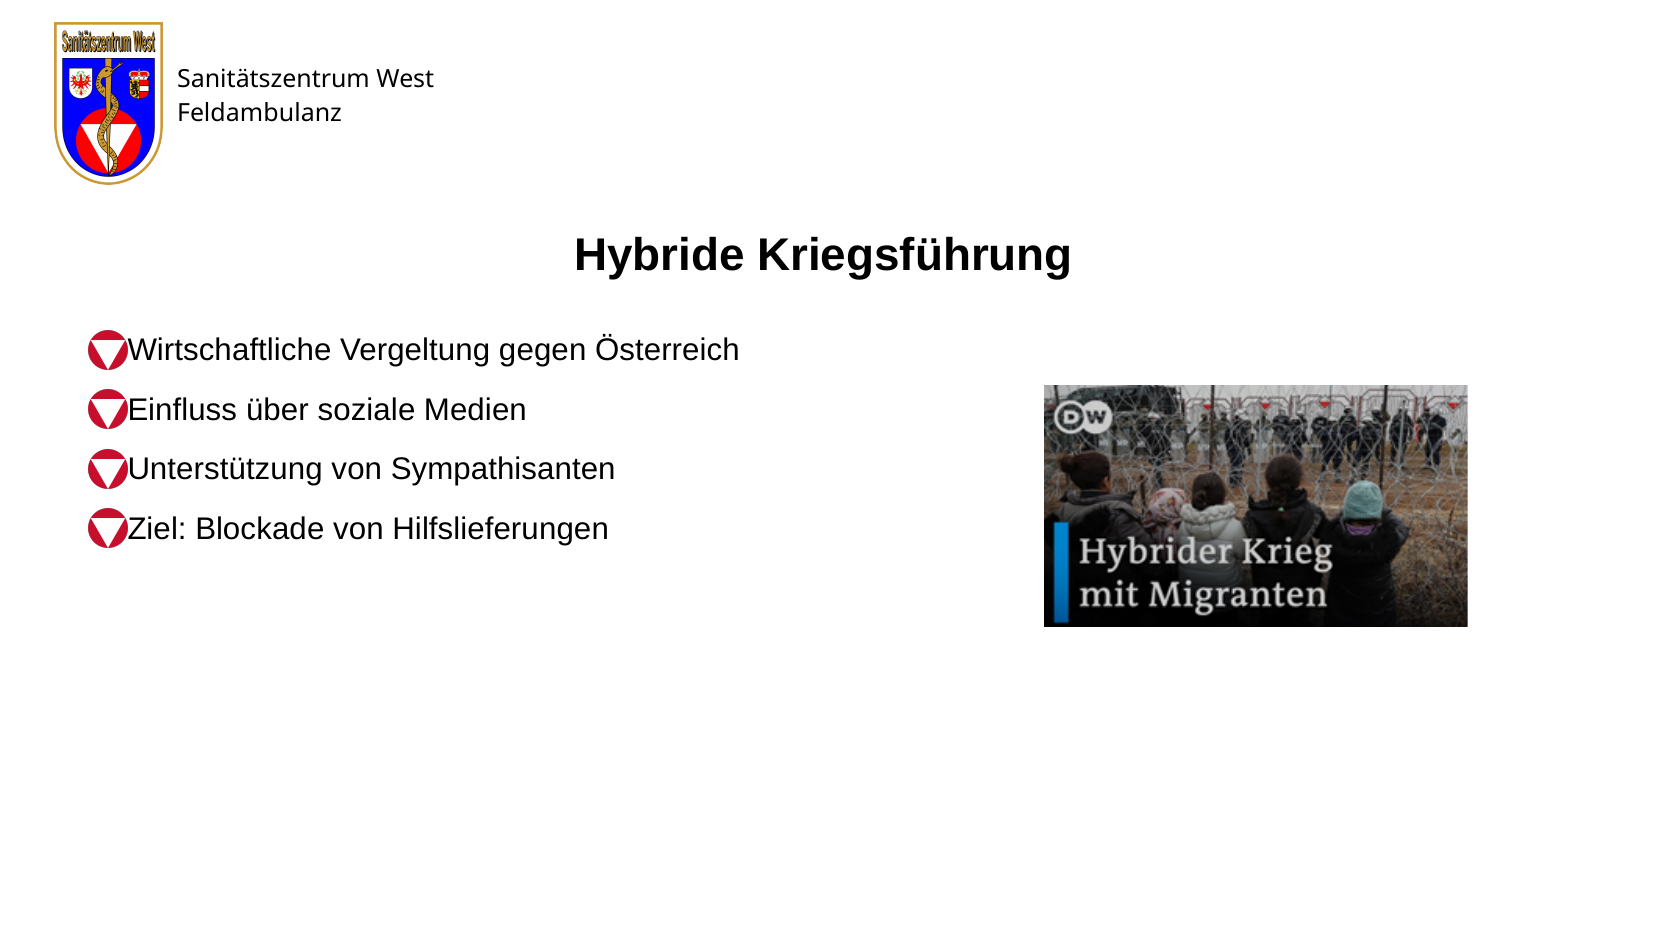

# Hybride Kriegsführung
Wirtschaftliche Vergeltung gegen Österreich
Einfluss über soziale Medien
Unterstützung von Sympathisanten
Ziel: Blockade von Hilfslieferungen